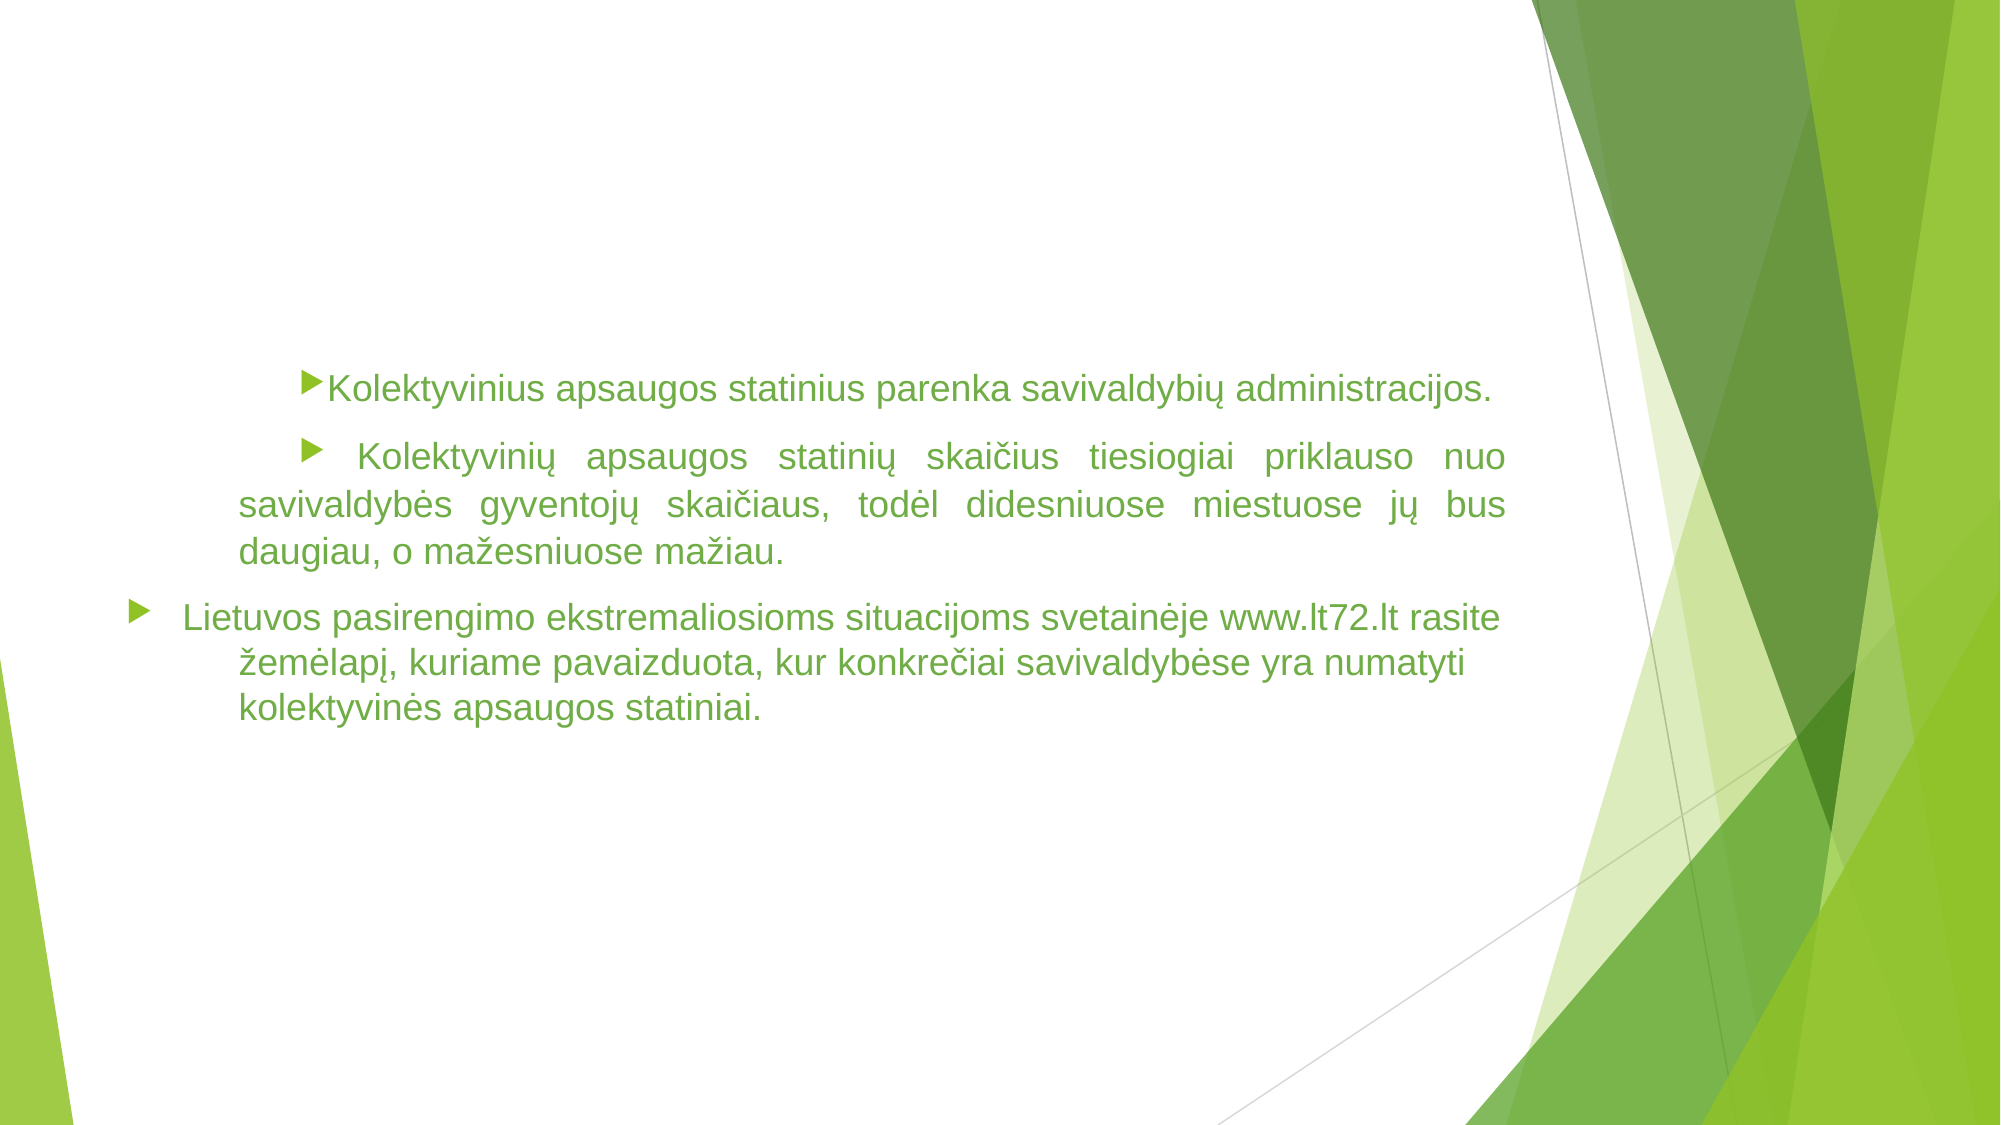

# Kolektyvinius apsaugos statinius parenka savivaldybių administracijos.
 Kolektyvinių apsaugos statinių skaičius tiesiogiai priklauso nuo savivaldybės gyventojų skaičiaus, todėl didesniuose miestuose jų bus daugiau, o mažesniuose mažiau.
Lietuvos pasirengimo ekstremaliosioms situacijoms svetainėje www.lt72.lt rasite žemėlapį, kuriame pavaizduota, kur konkrečiai savivaldybėse yra numatyti kolektyvinės apsaugos statiniai.